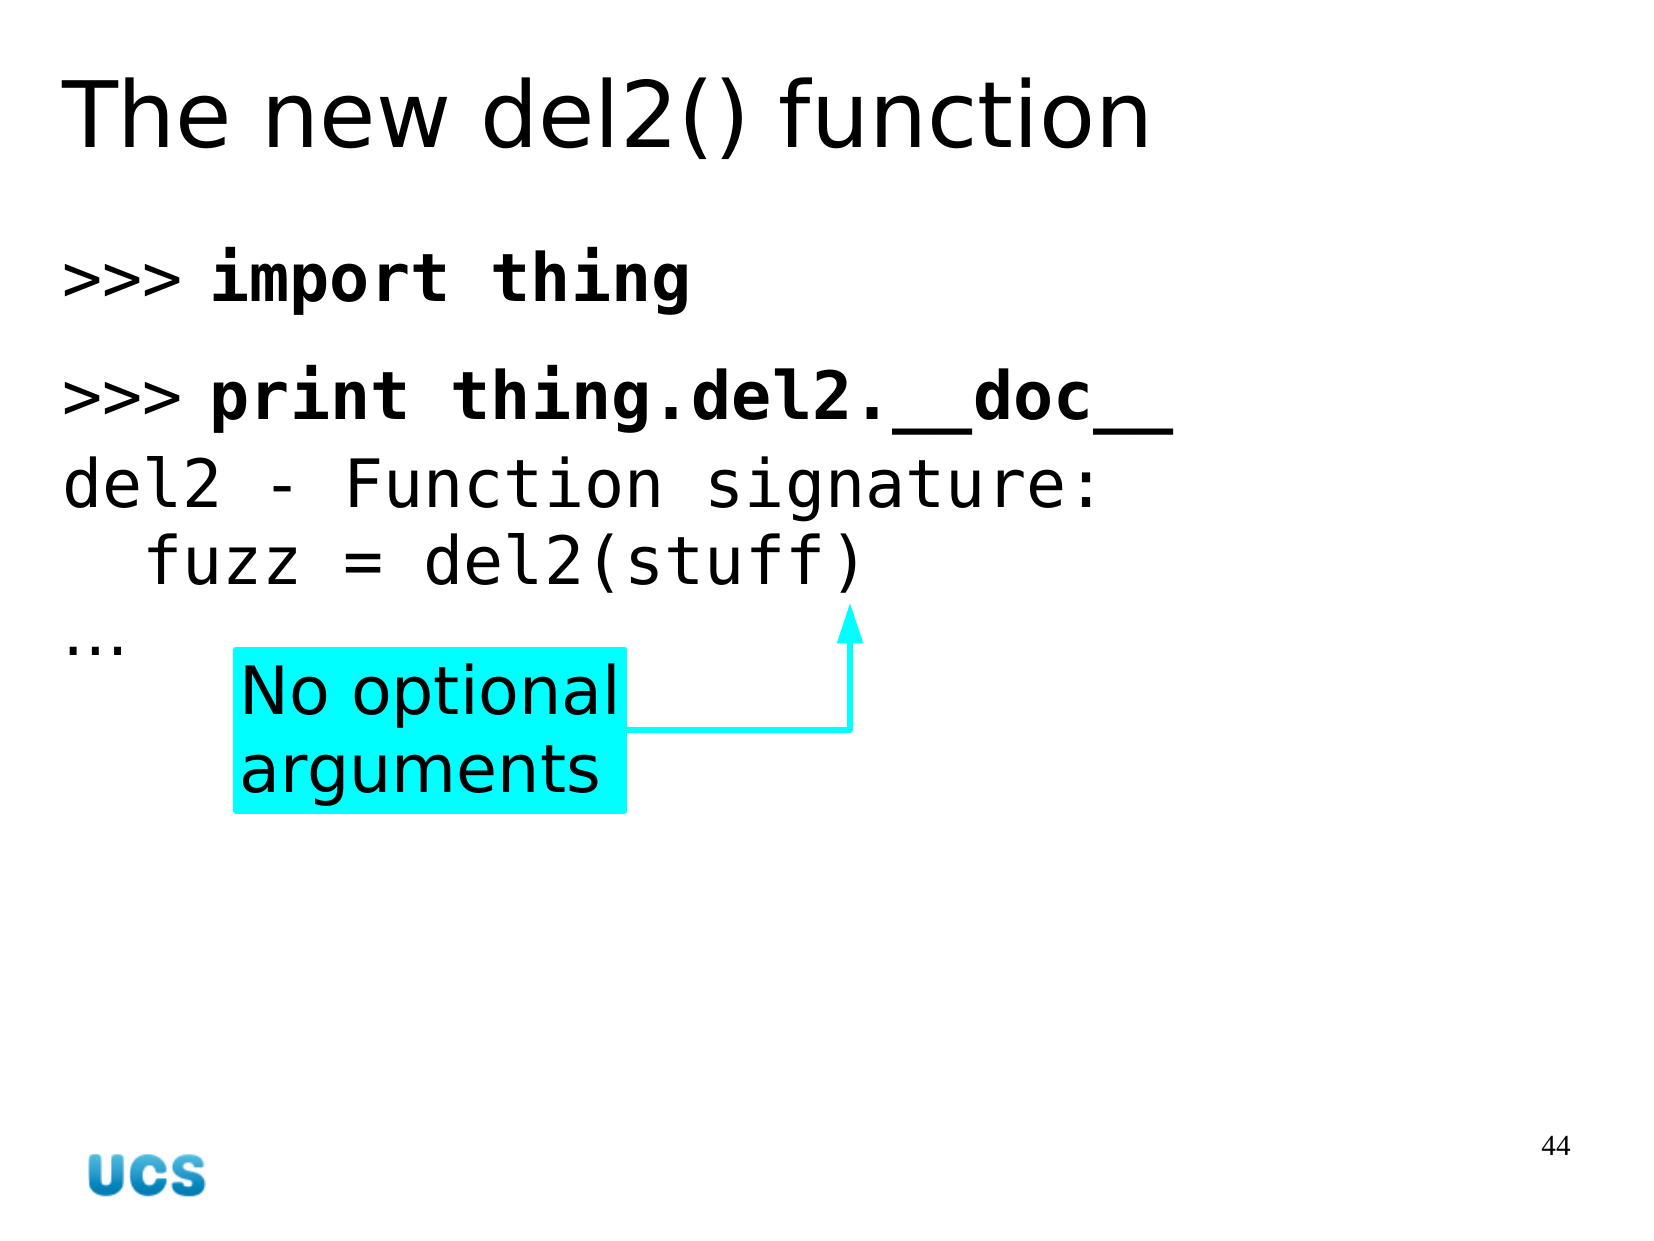

The new del2() function
>>>
import thing
>>>
print thing.del2.__doc__
del2 - Function signature:
 fuzz = del2(stuff
)
…
No optional
arguments
44